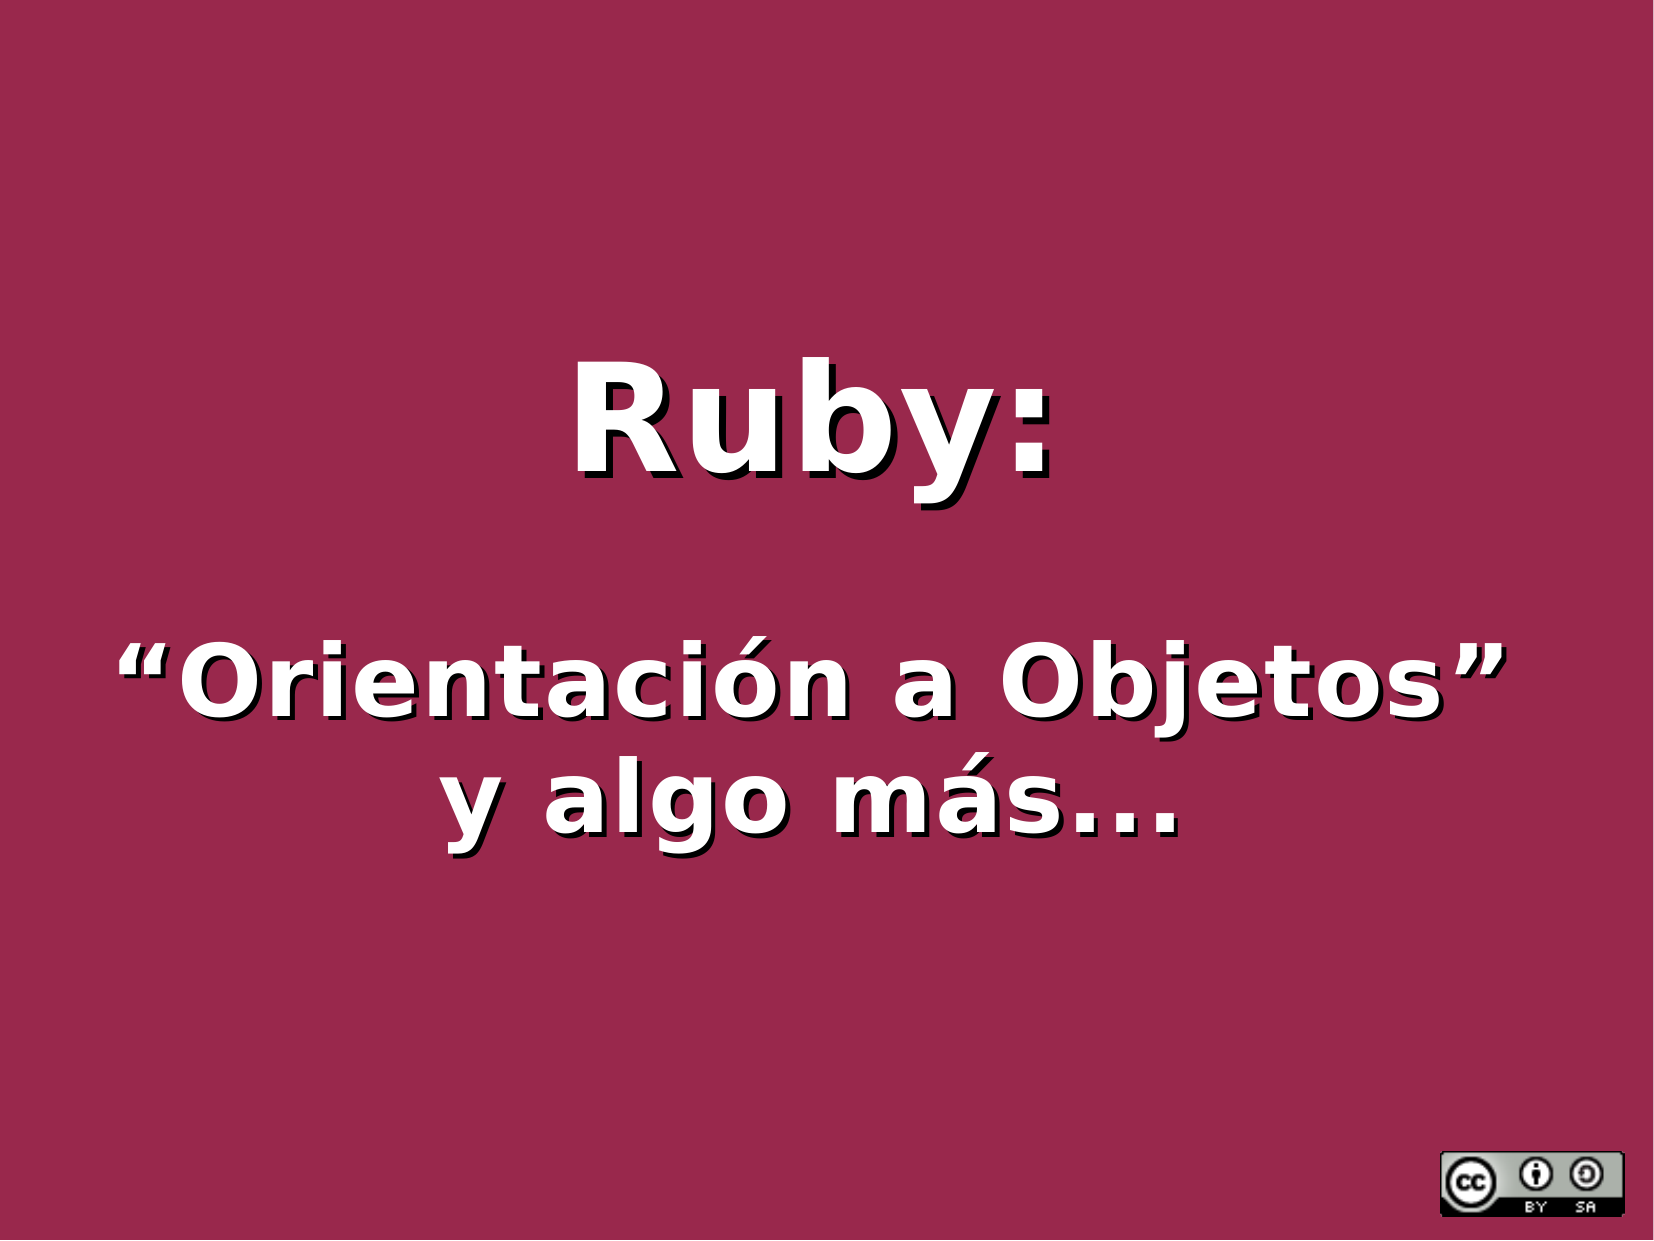

Ruby:
“Orientación a Objetos”
y algo más...